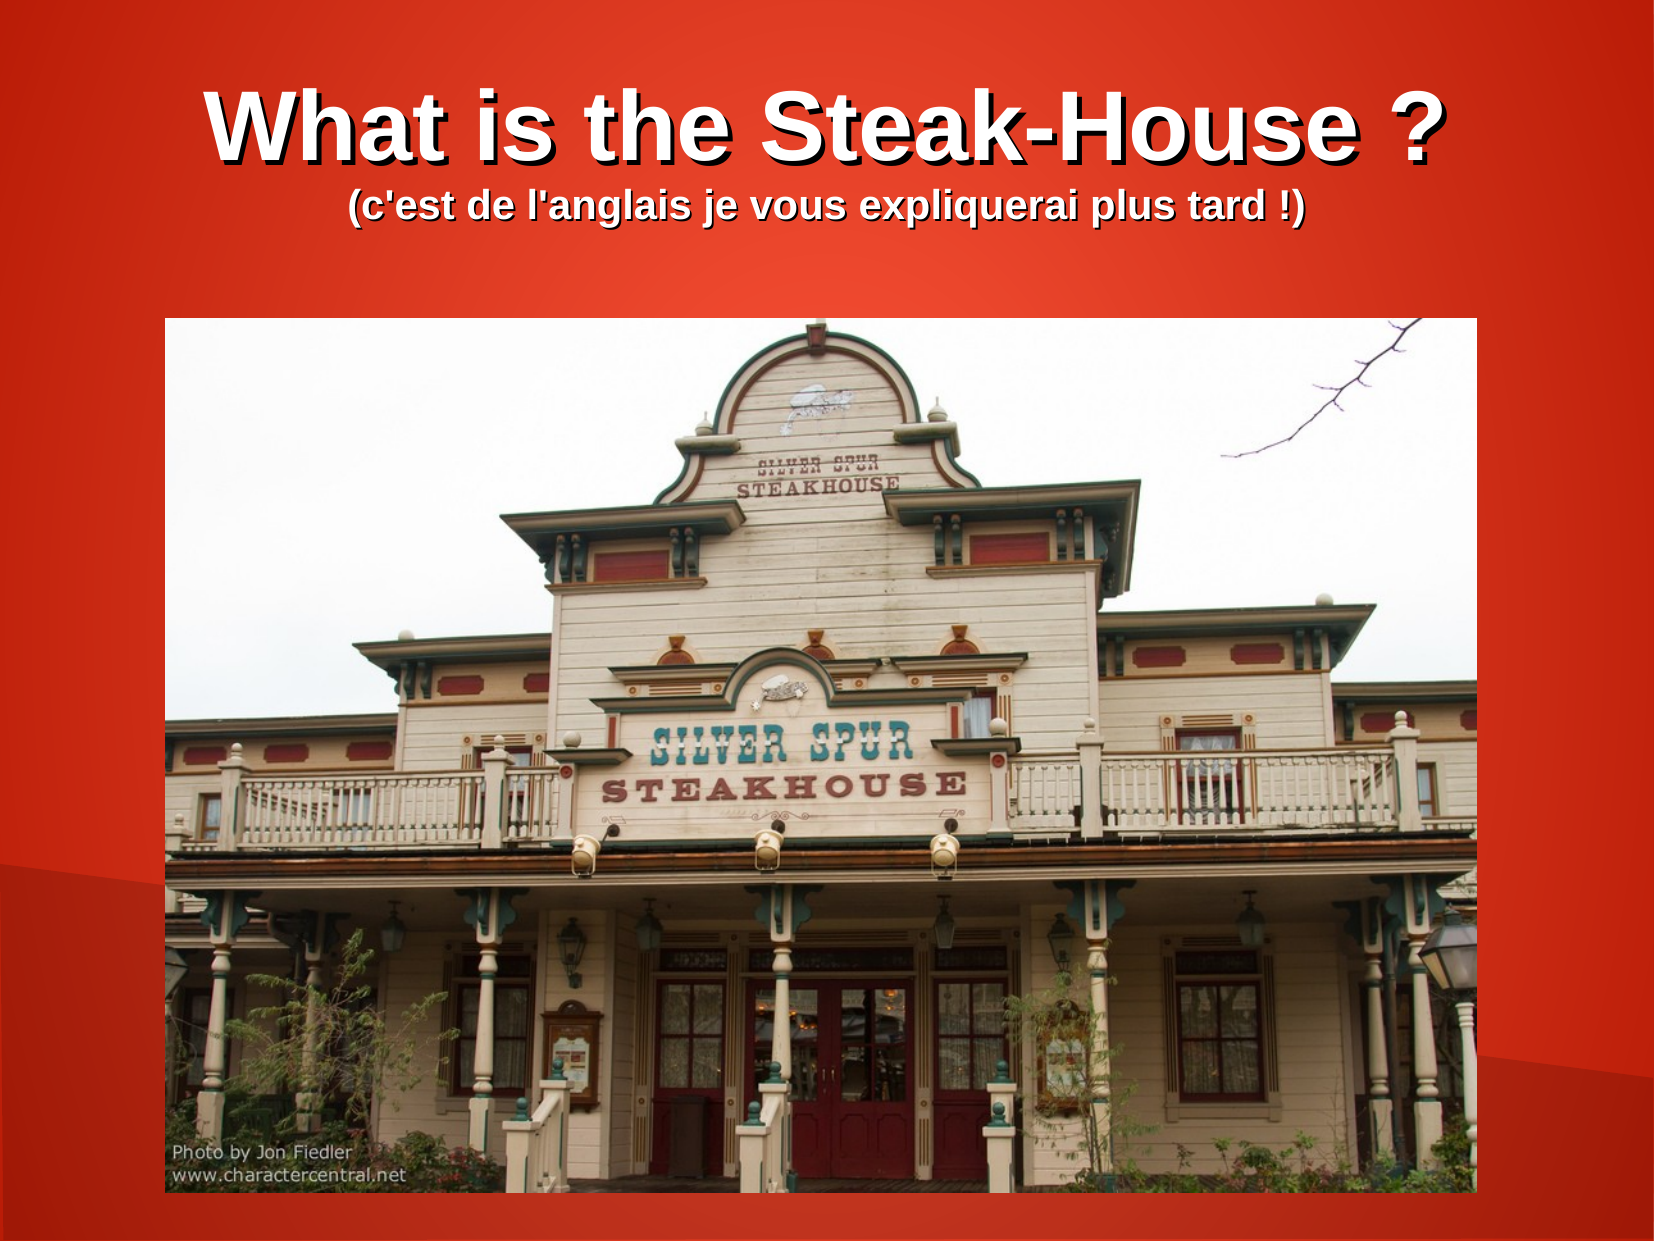

# What is the Steak-House ? (c'est de l'anglais je vous expliquerai plus tard !)